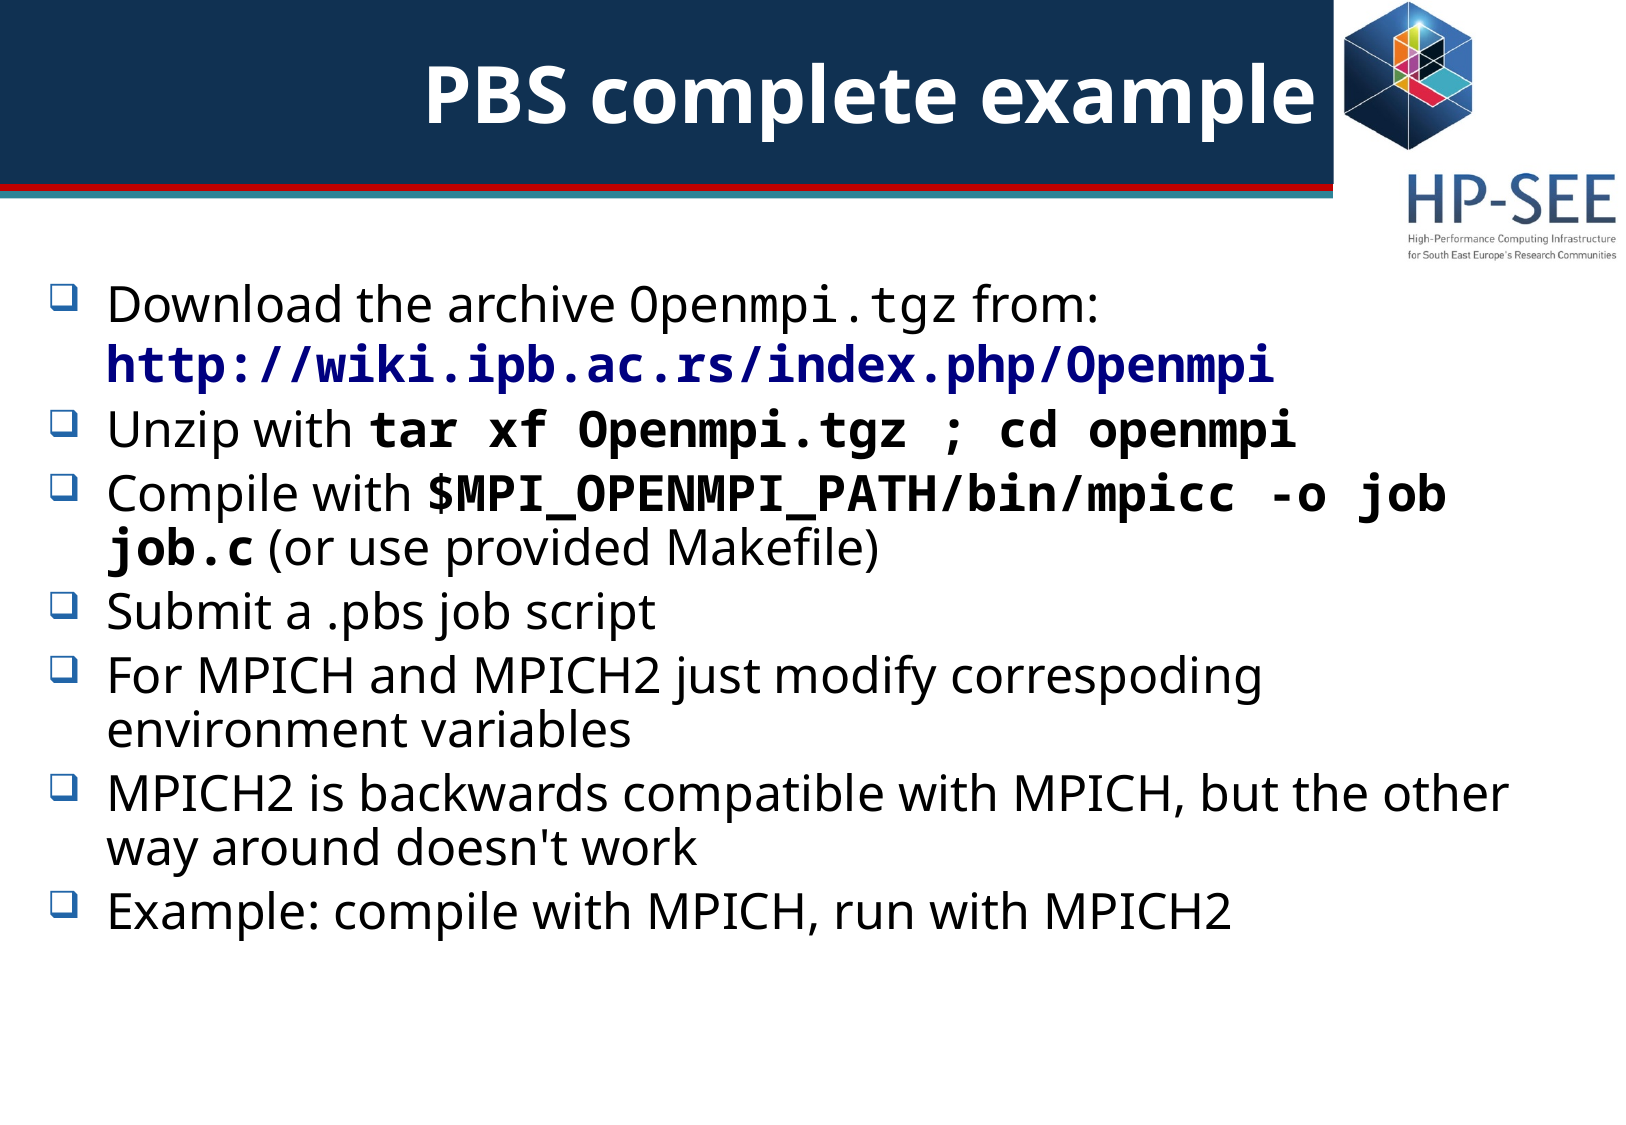

# PBS complete example
Download the archive Openmpi.tgz from:http://wiki.ipb.ac.rs/index.php/Openmpi
Unzip with tar xf Openmpi.tgz ; cd openmpi
Compile with $MPI_OPENMPI_PATH/bin/mpicc -o job job.c (or use provided Makefile)
Submit a .pbs job script
For MPICH and MPICH2 just modify correspoding environment variables
MPICH2 is backwards compatible with MPICH, but the other way around doesn't work
Example: compile with MPICH, run with MPICH2